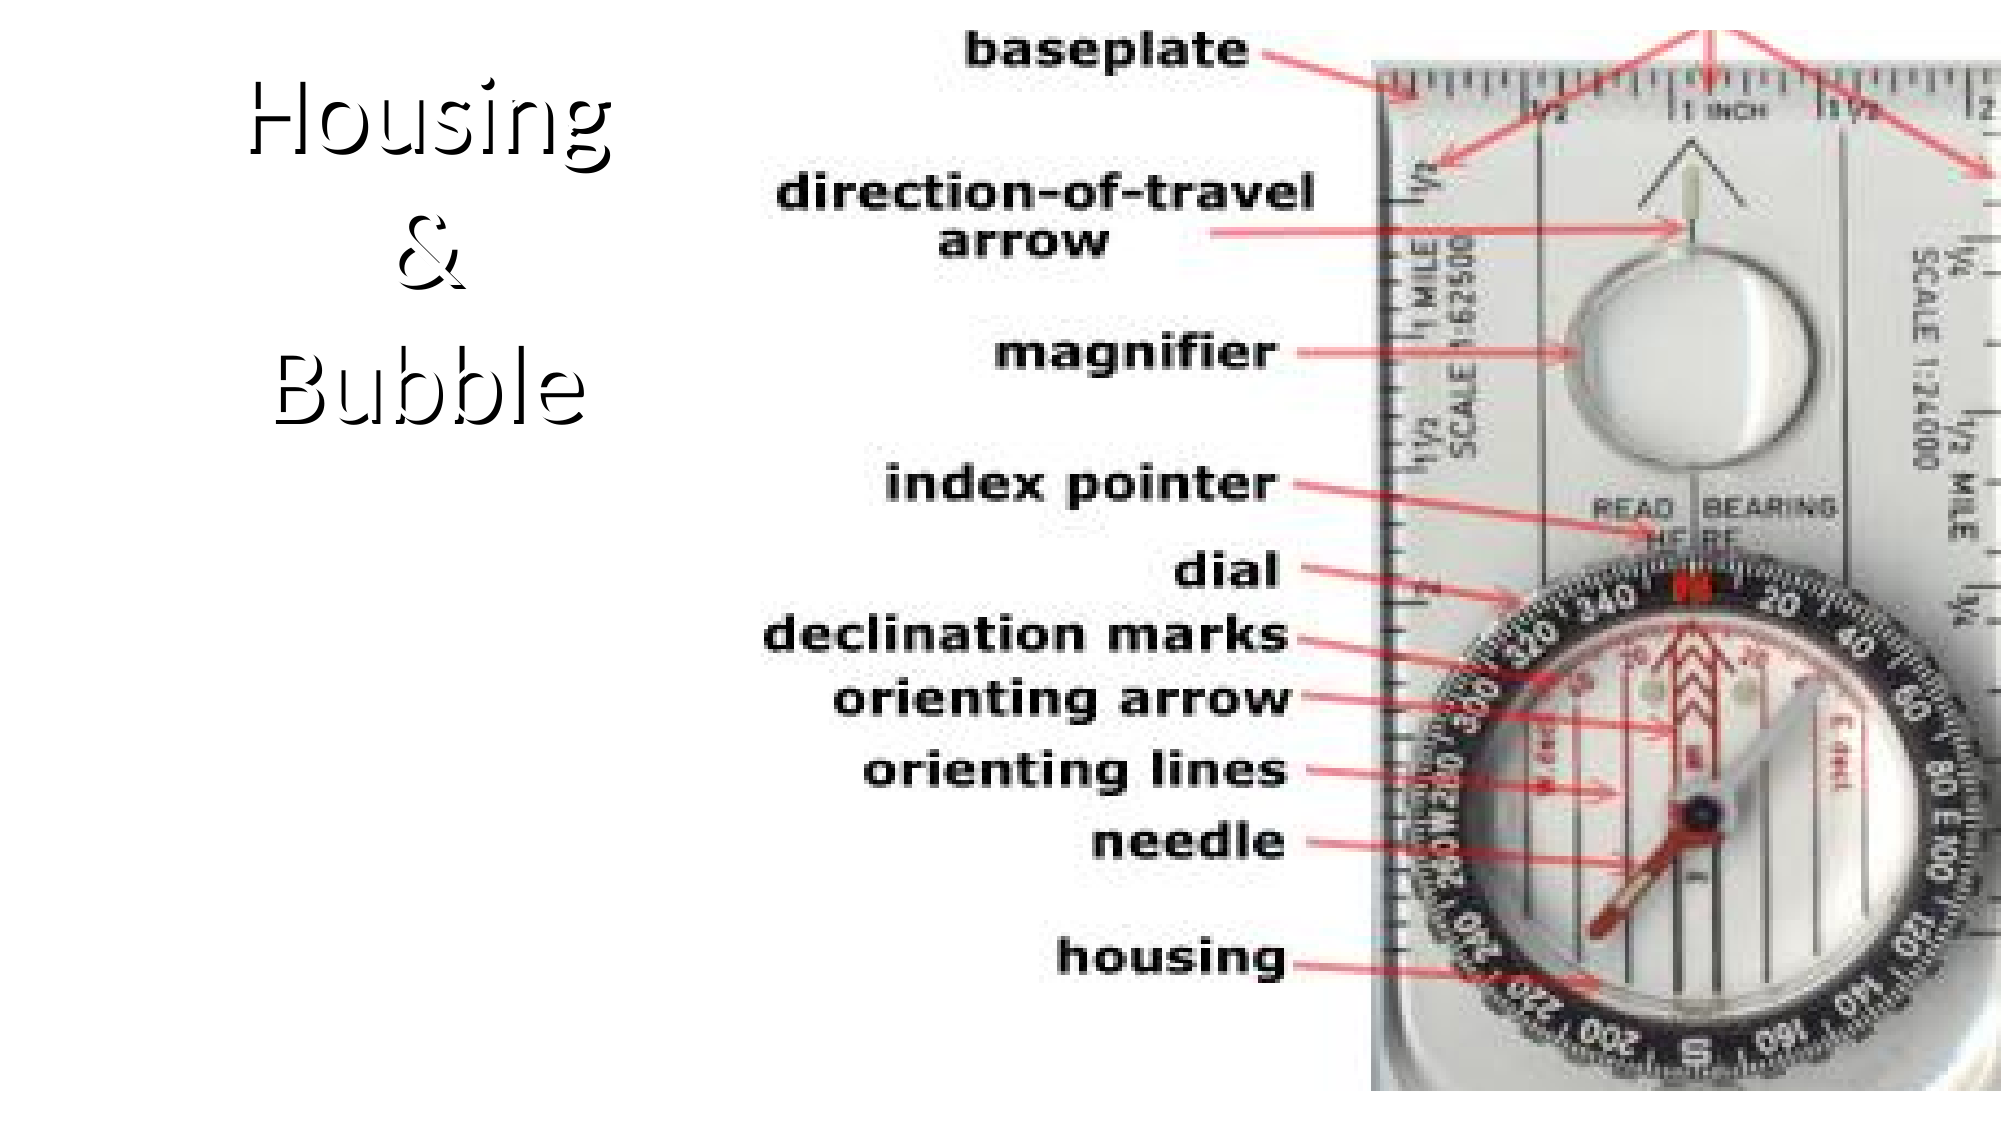

Housing
&
Bubble
Main part of the compass. It is a round plastic container filled with liquid and has the compass needle inside
A bubble of air in the housing liquid is useful for making sure you are holding the compass fairly level